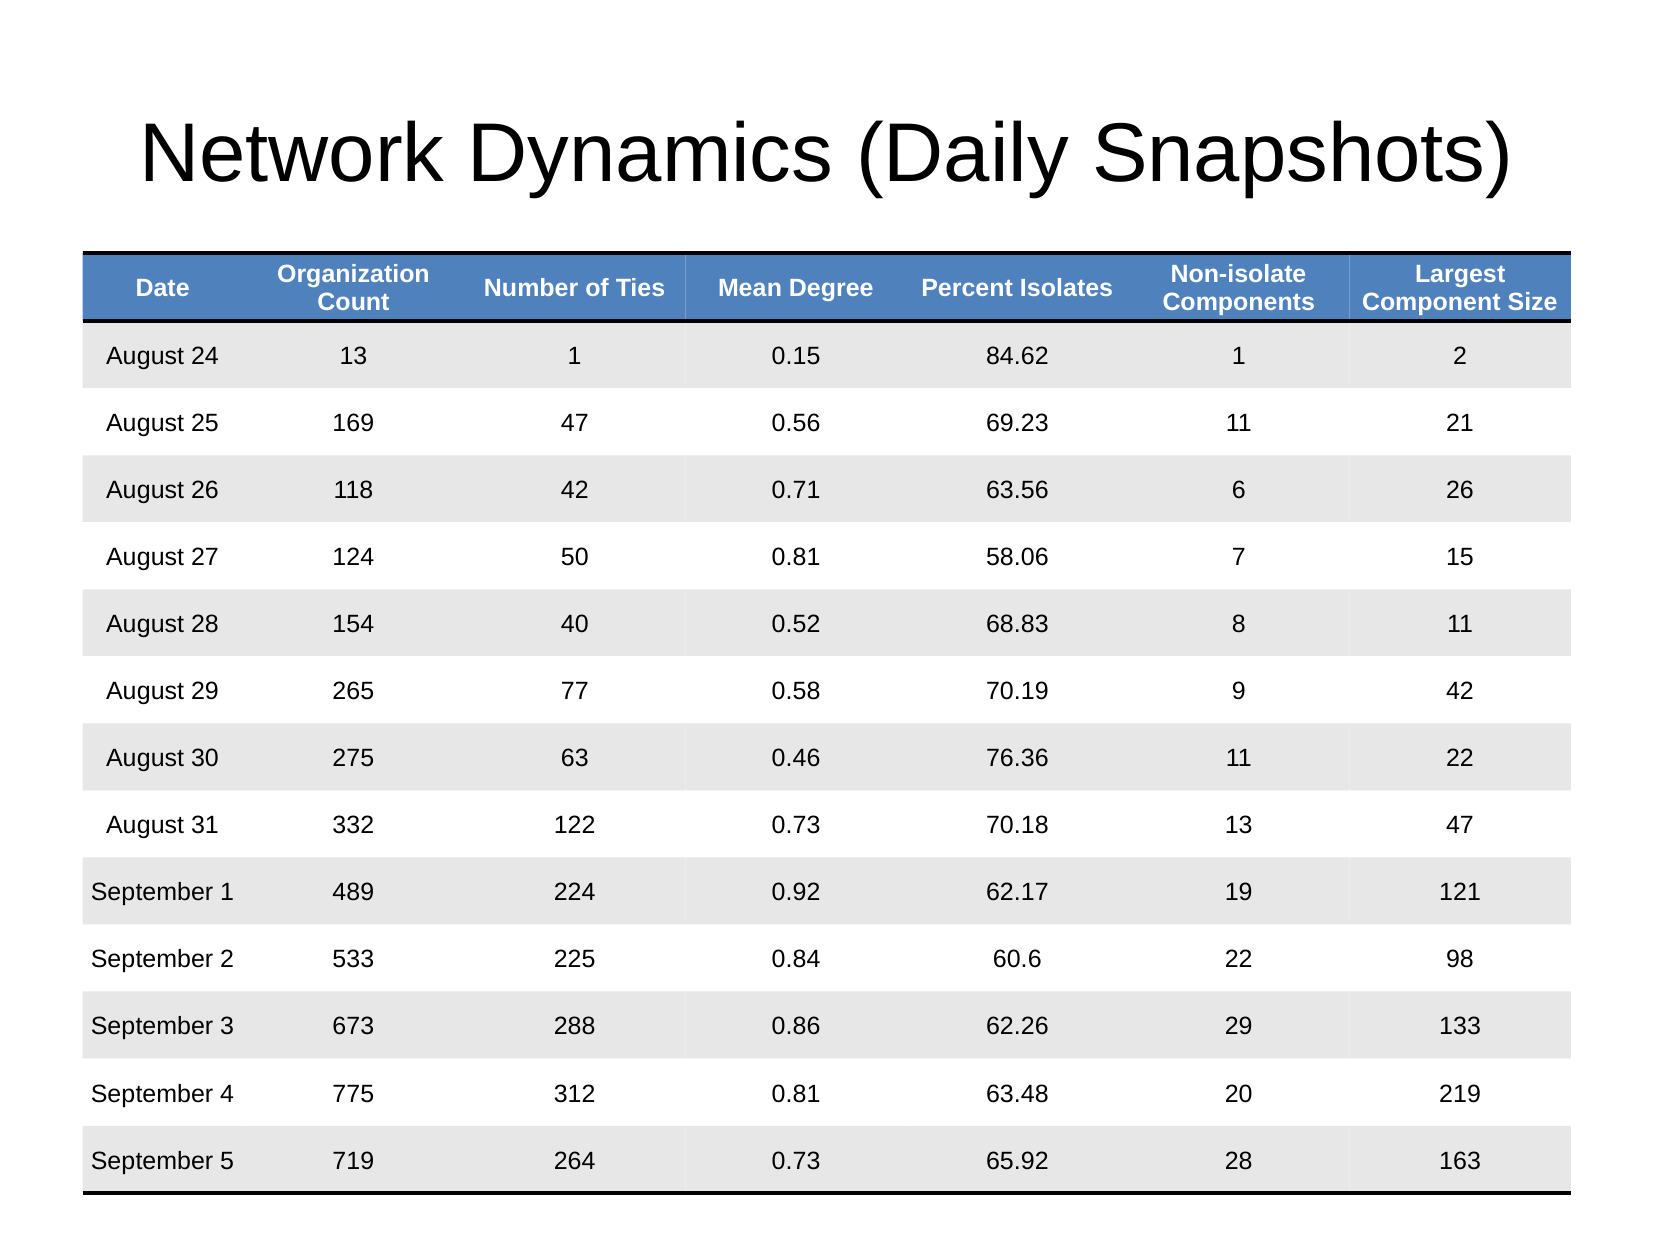

# Network Dynamics (Daily Snapshots)
Date
Organization Count
Number of Ties
Mean Degree
Percent Isolates
Non-isolate Components
Largest Component Size
August 24
13
1
0.15
84.62
1
2
August 25
169
47
0.56
69.23
11
21
August 26
118
42
0.71
63.56
6
26
August 27
124
50
0.81
58.06
7
15
August 28
154
40
0.52
68.83
8
11
August 29
265
77
0.58
70.19
9
42
August 30
275
63
0.46
76.36
11
22
August 31
332
122
0.73
70.18
13
47
September 1
489
224
0.92
62.17
19
121
September 2
533
225
0.84
60.6
22
98
September 3
673
288
0.86
62.26
29
133
September 4
775
312
0.81
63.48
20
219
September 5
719
264
0.73
65.92
28
163